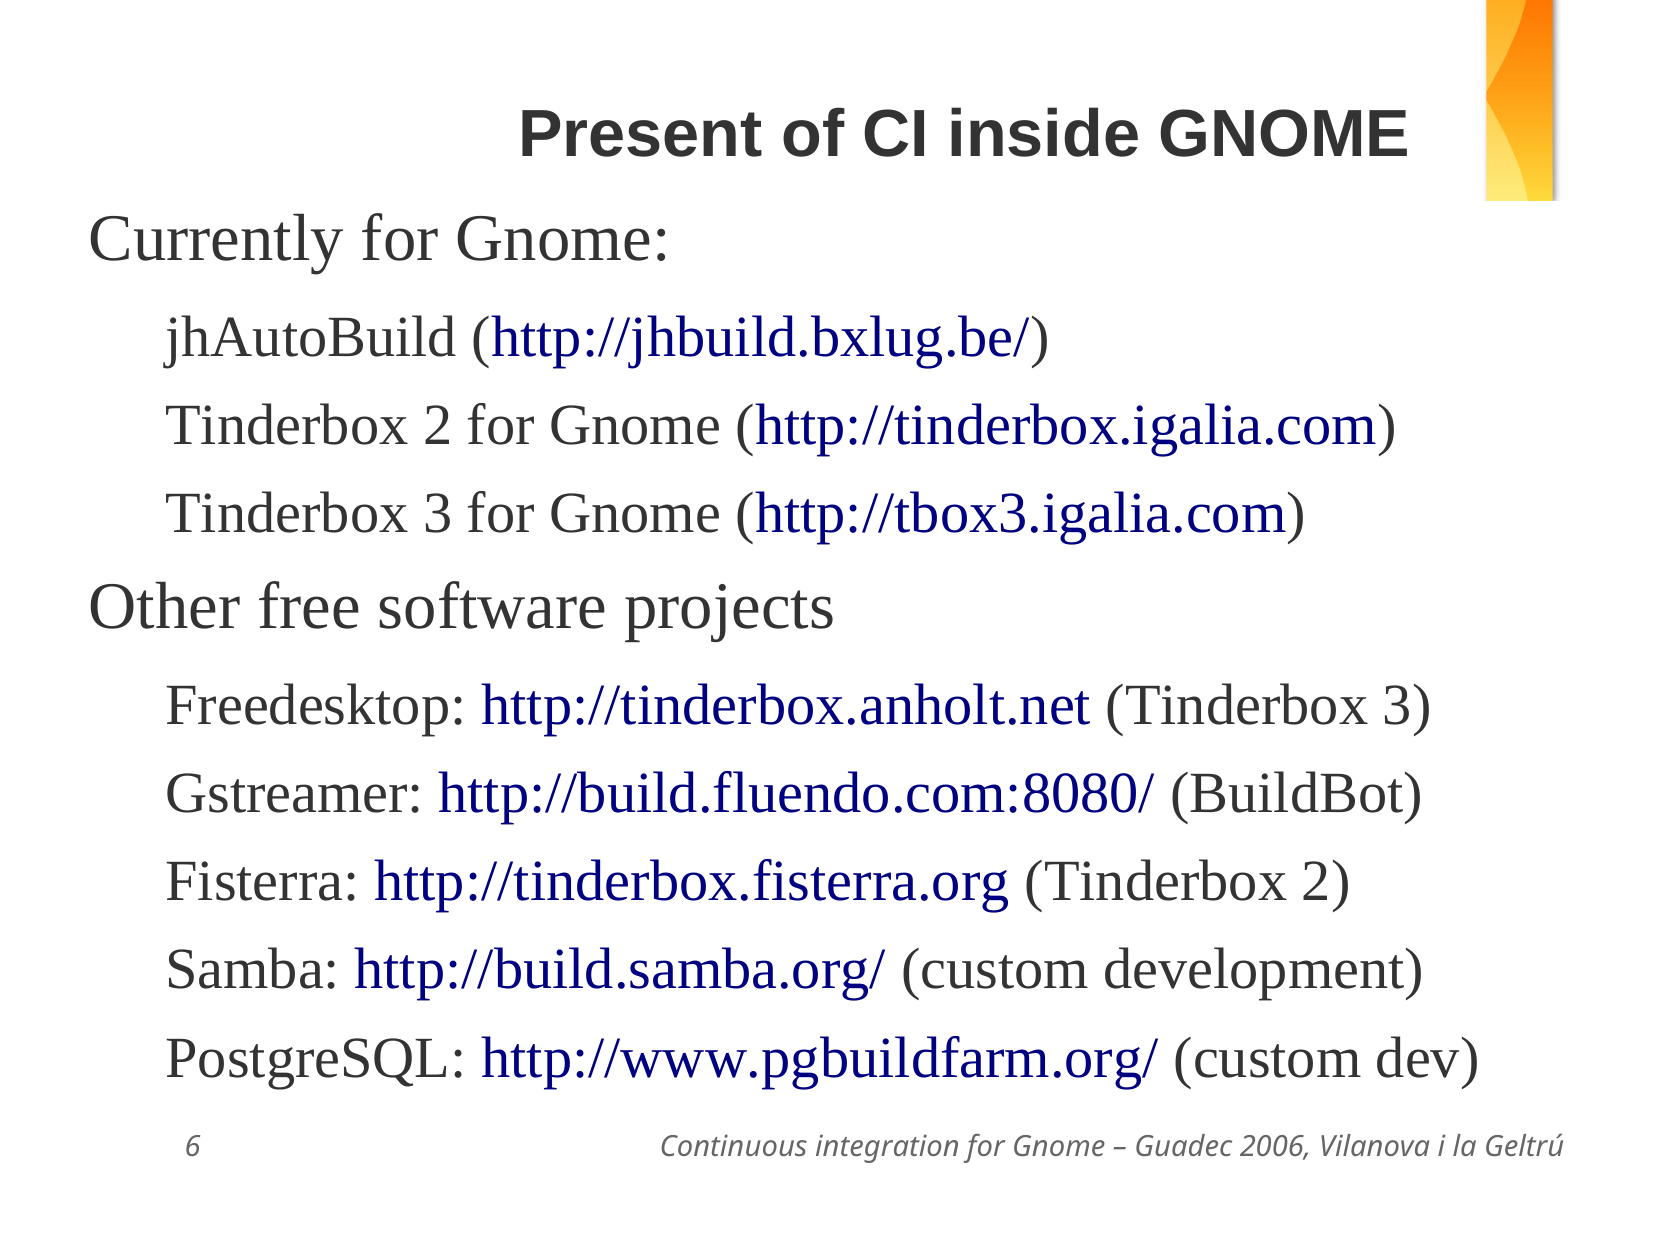

# Present of CI inside GNOME
Currently for Gnome:
jhAutoBuild (http://jhbuild.bxlug.be/)
Tinderbox 2 for Gnome (http://tinderbox.igalia.com)
Tinderbox 3 for Gnome (http://tbox3.igalia.com)
Other free software projects
Freedesktop: http://tinderbox.anholt.net (Tinderbox 3)
Gstreamer: http://build.fluendo.com:8080/ (BuildBot)
Fisterra: http://tinderbox.fisterra.org (Tinderbox 2)
Samba: http://build.samba.org/ (custom development)
PostgreSQL: http://www.pgbuildfarm.org/ (custom dev)
6